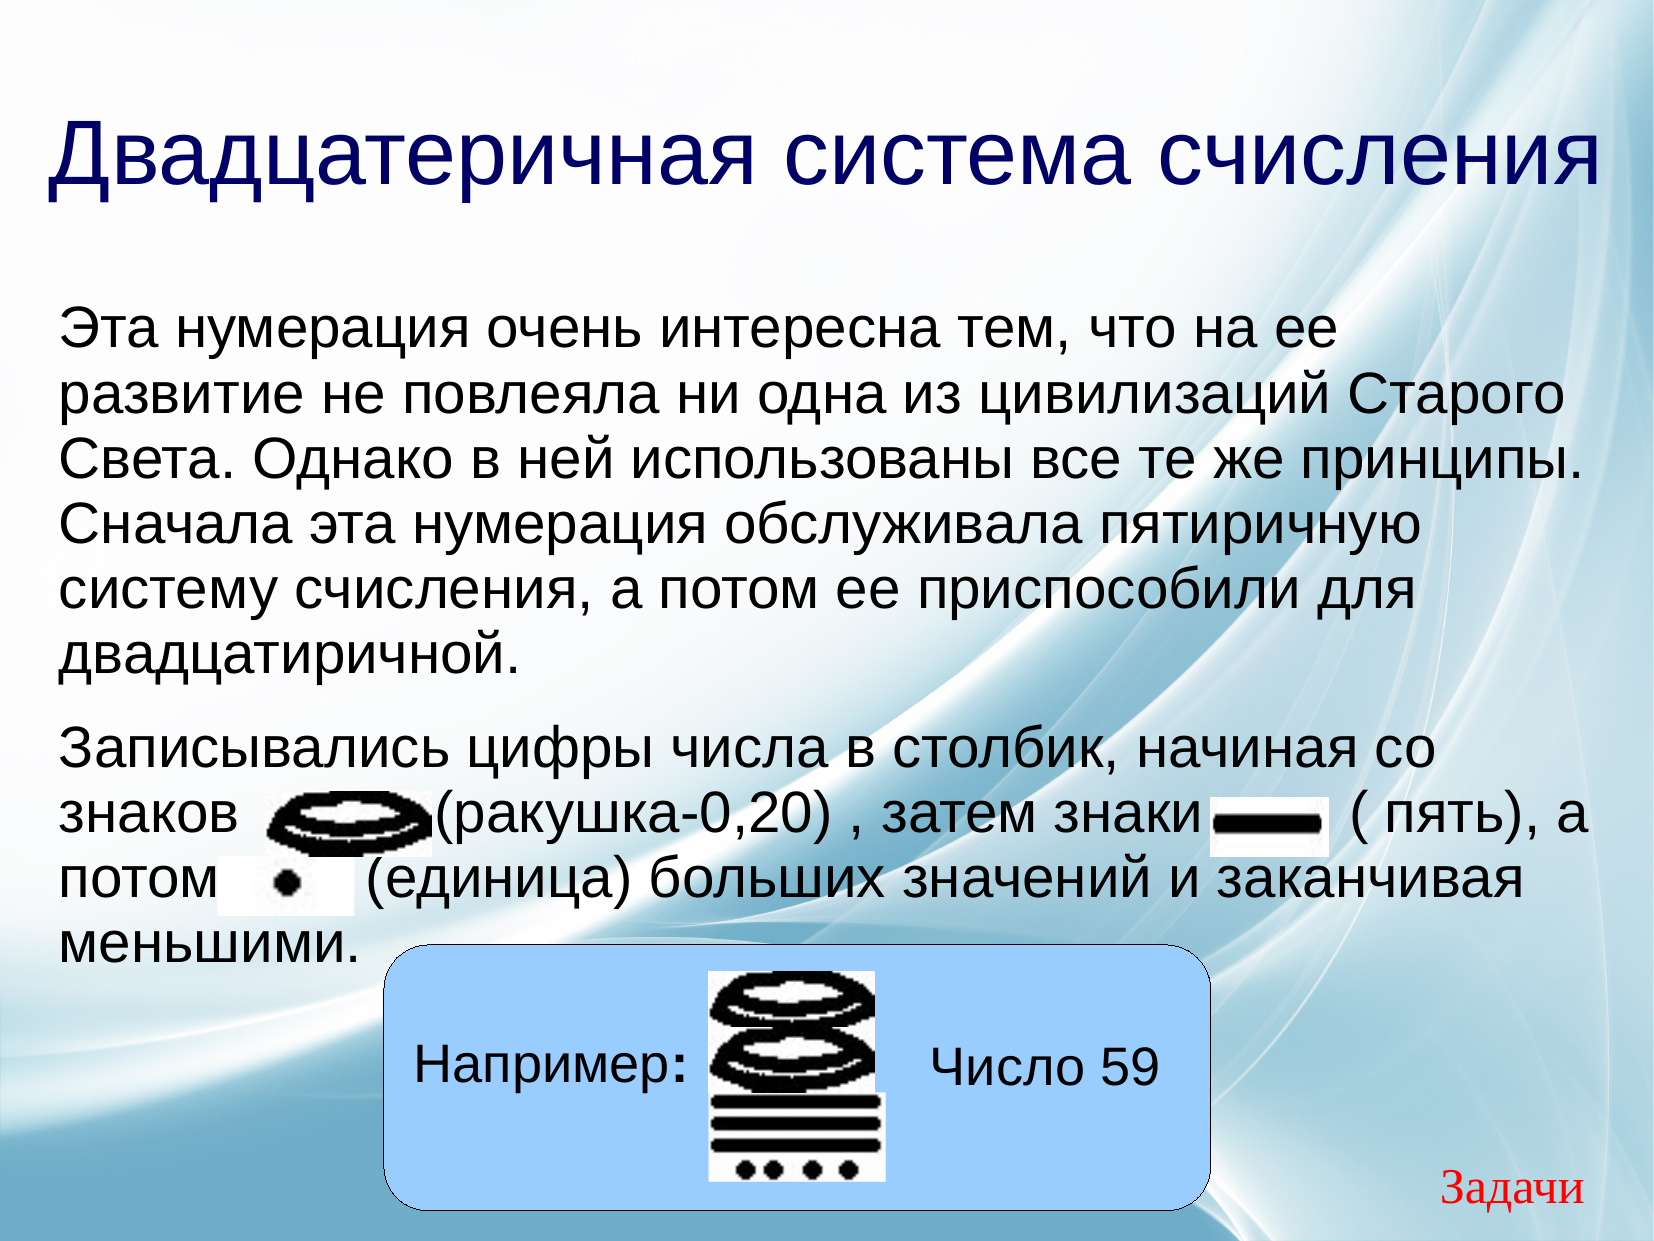

# Двадцатеричная система счисления
Эта нумерация очень интересна тем, что на ее развитие не повлеяла ни одна из цивилизаций Старого Света. Однако в ней использованы все те же принципы. Сначала эта нумерация обслуживала пятиричную систему счисления, а потом ее приспособили для двадцатиричной.
Записывались цифры числа в столбик, начиная со знаков (ракушка-0,20) , затем знаки ( пять), а потом (единица) больших значений и заканчивая меньшими.
Например:
 Число 59
Задачи